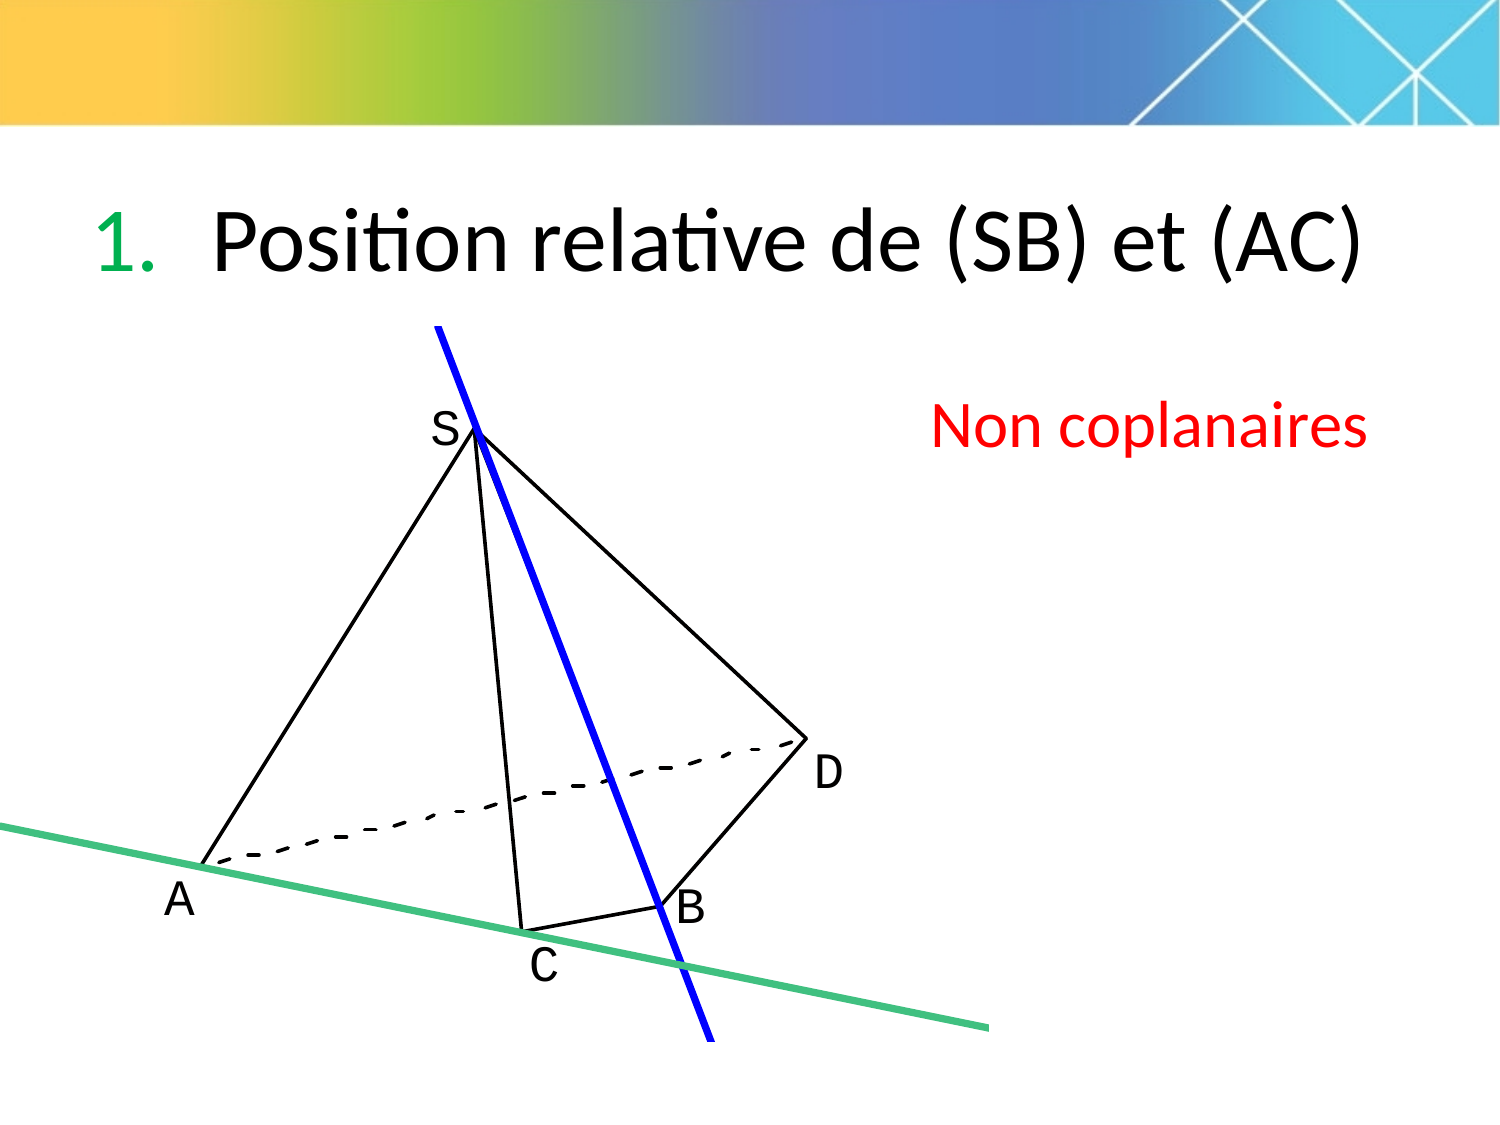

# Position relative de (SB) et (AC)
Non coplanaires